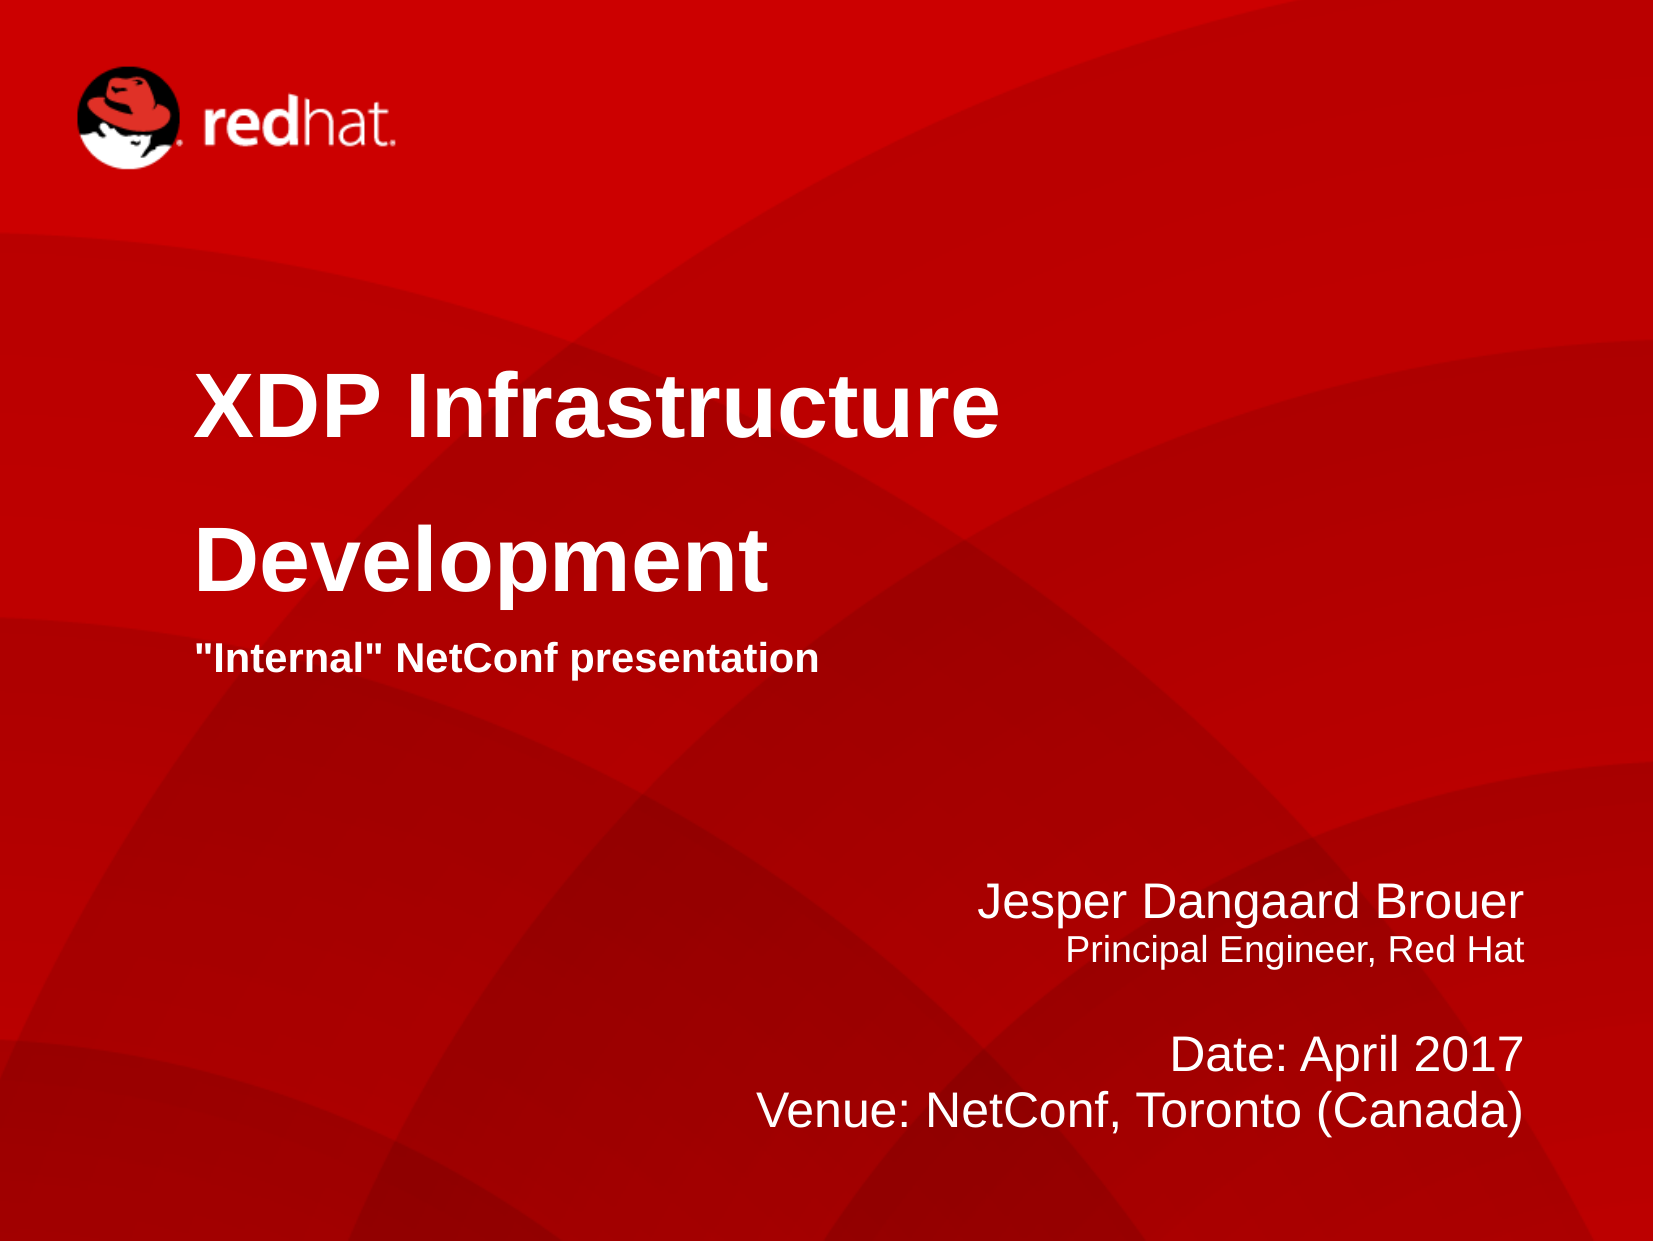

XDP Infrastructure Development
"Internal" NetConf presentation
Jesper Dangaard Brouer
Principal Engineer, Red Hat
Date: April 2017
Venue: NetConf, Toronto (Canada)